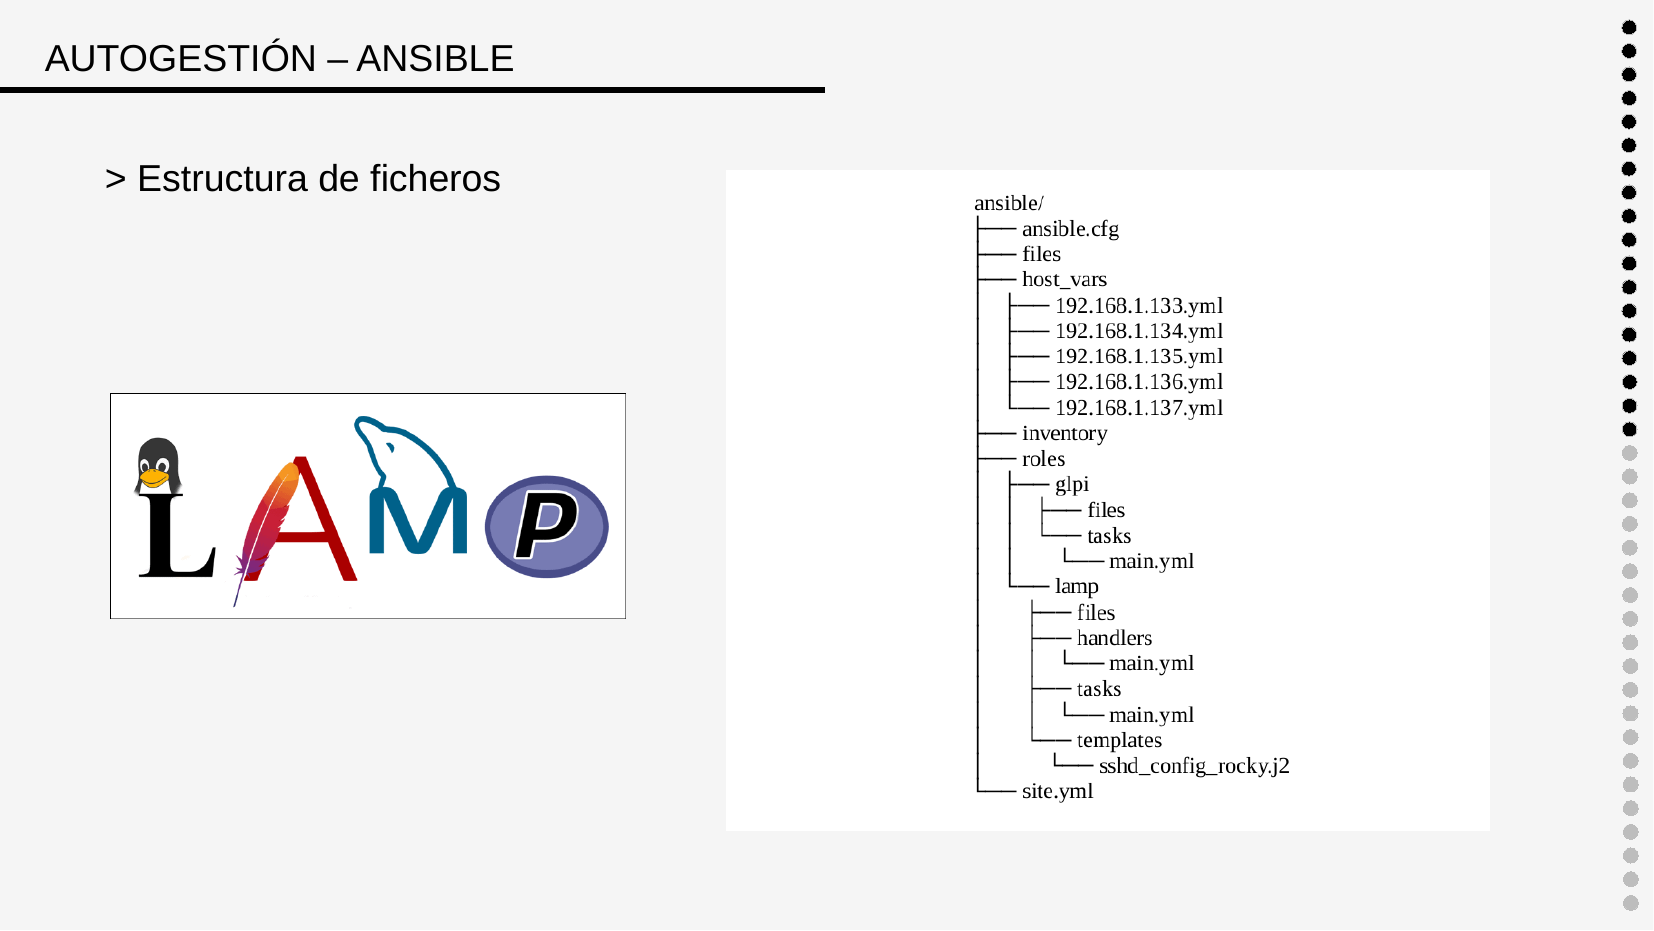

AUTOGESTIÓN – ANSIBLE
> Estructura de ficheros